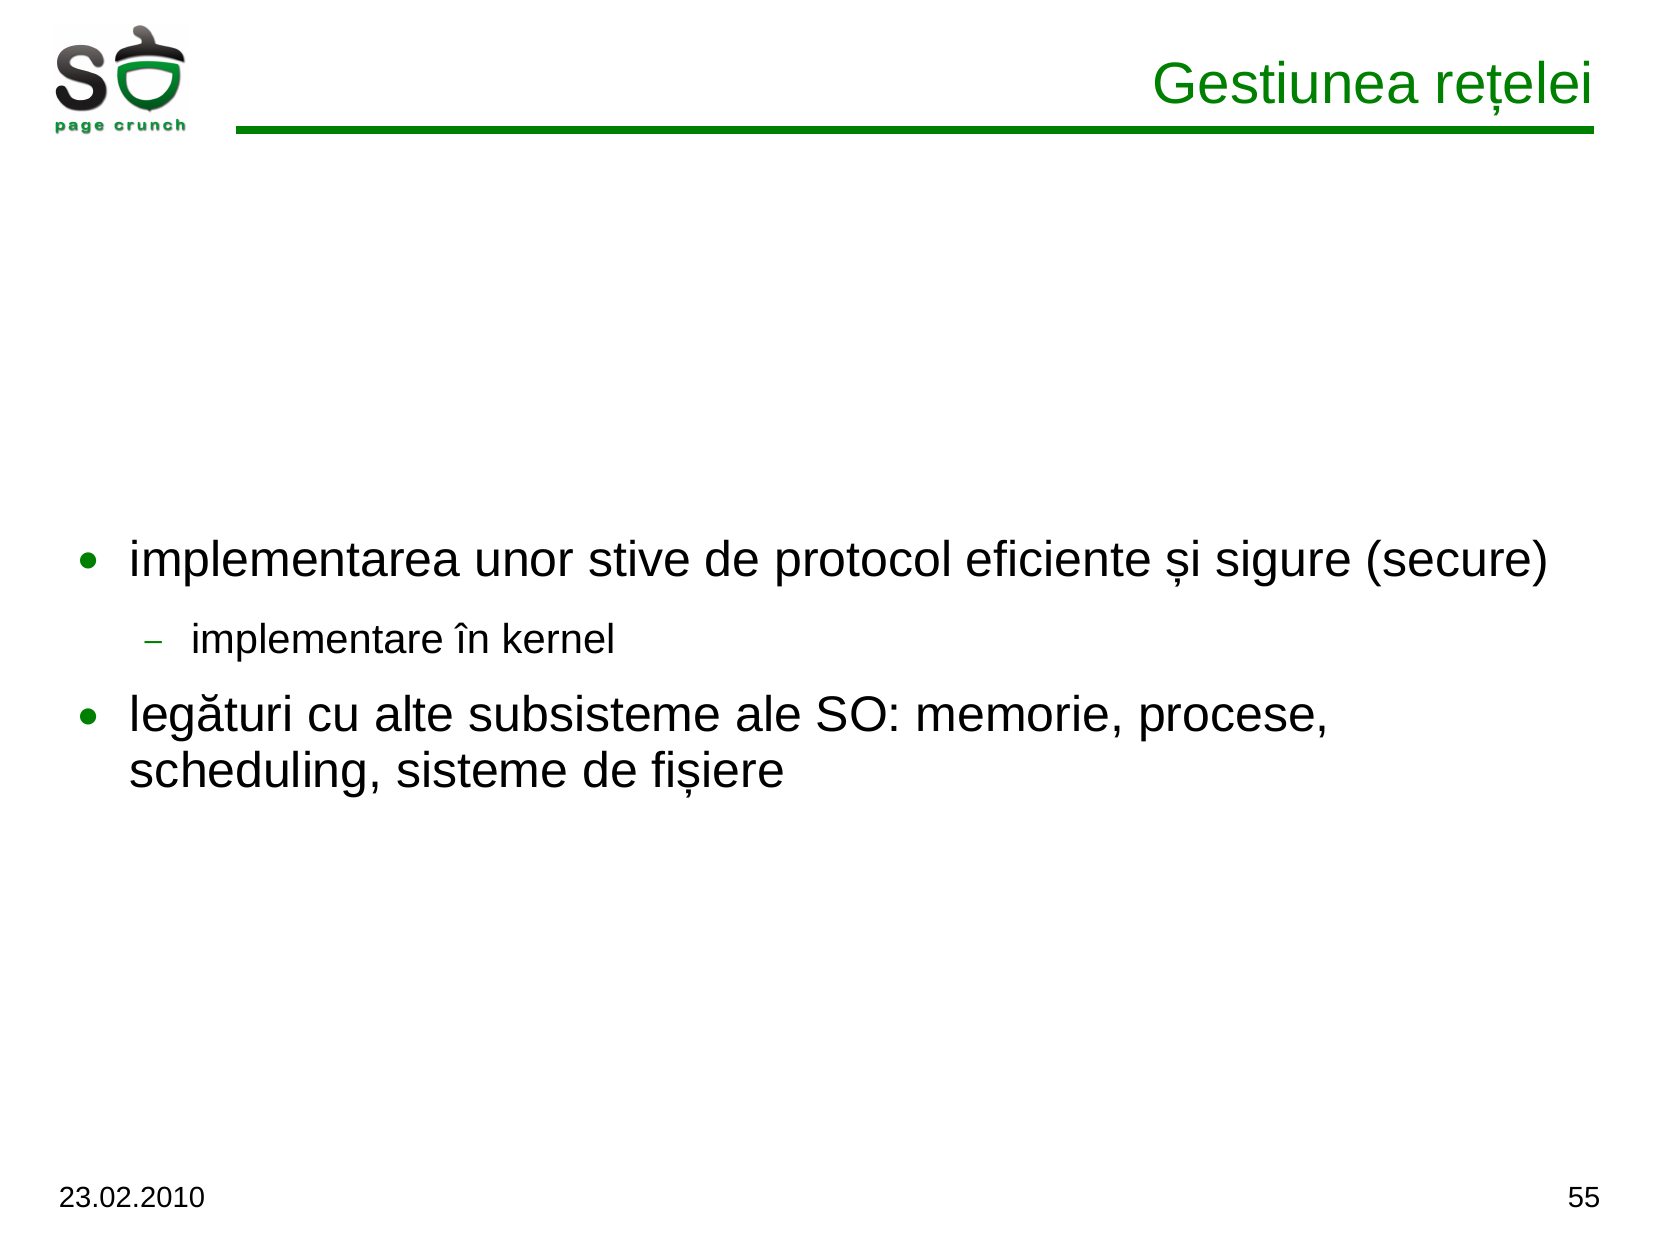

# Gestiunea rețelei
implementarea unor stive de protocol eficiente și sigure (secure)
implementare în kernel
legături cu alte subsisteme ale SO: memorie, procese, scheduling, sisteme de fișiere
23.02.2010
55